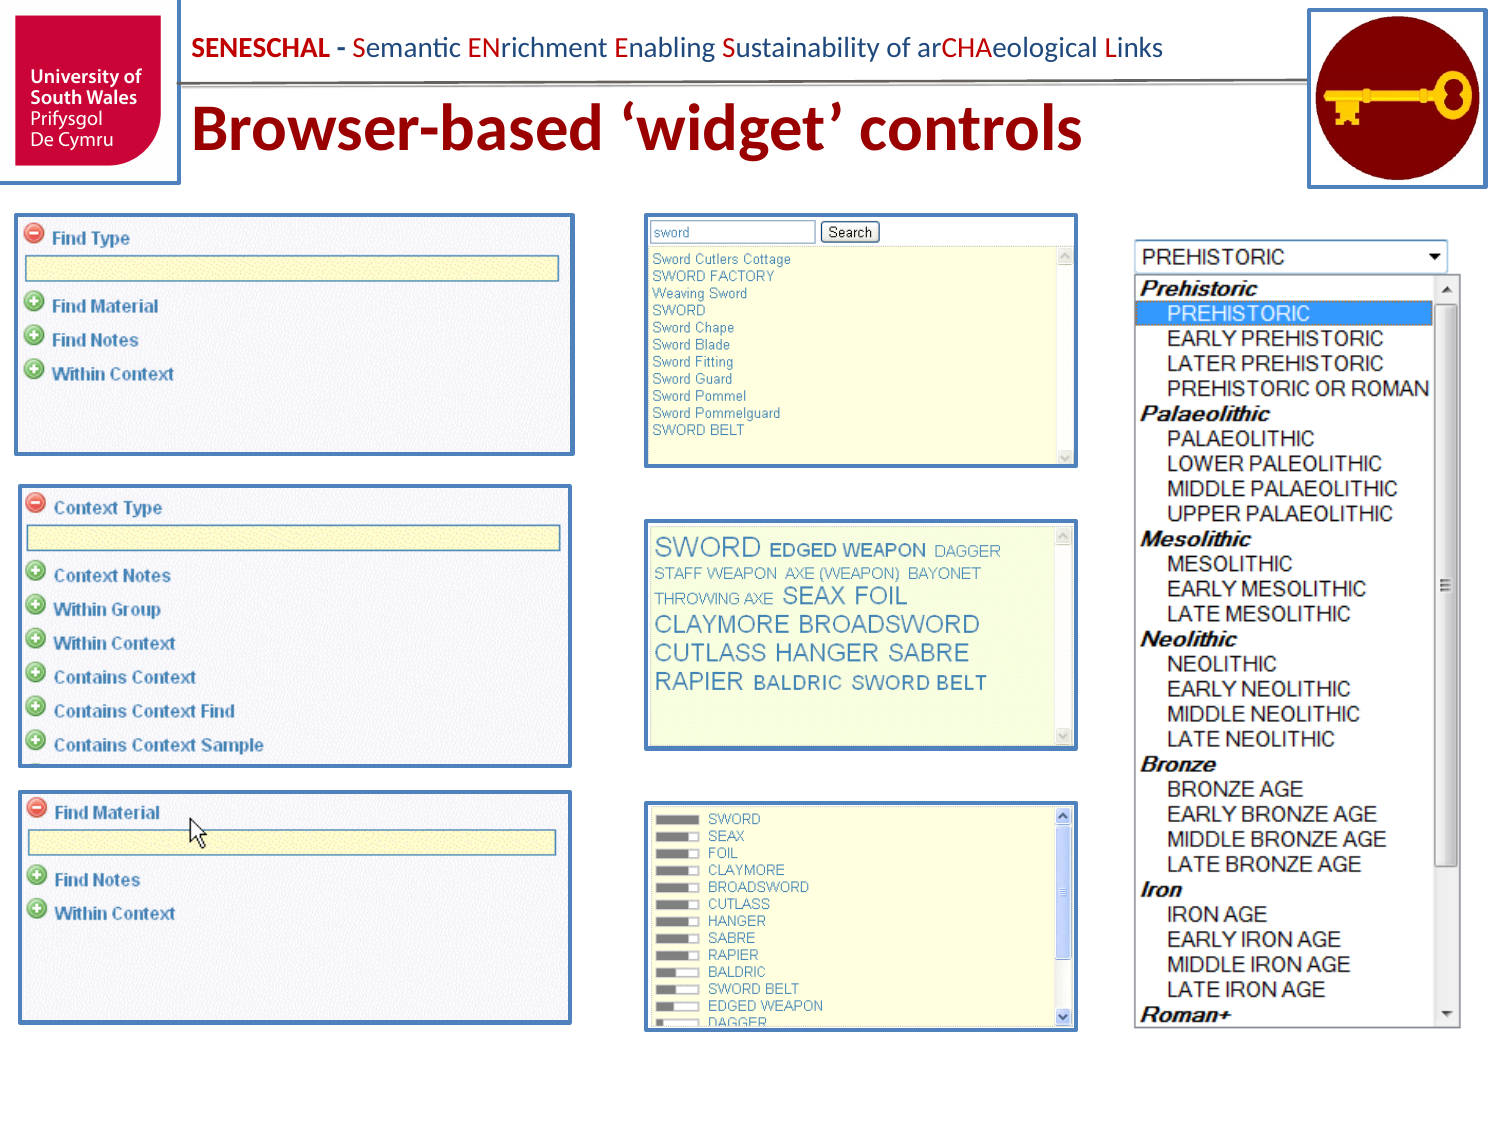

SENESCHAL - Semantic ENrichment Enabling Sustainability of arCHAeological Links
# Browser-based ‘widget’ controls